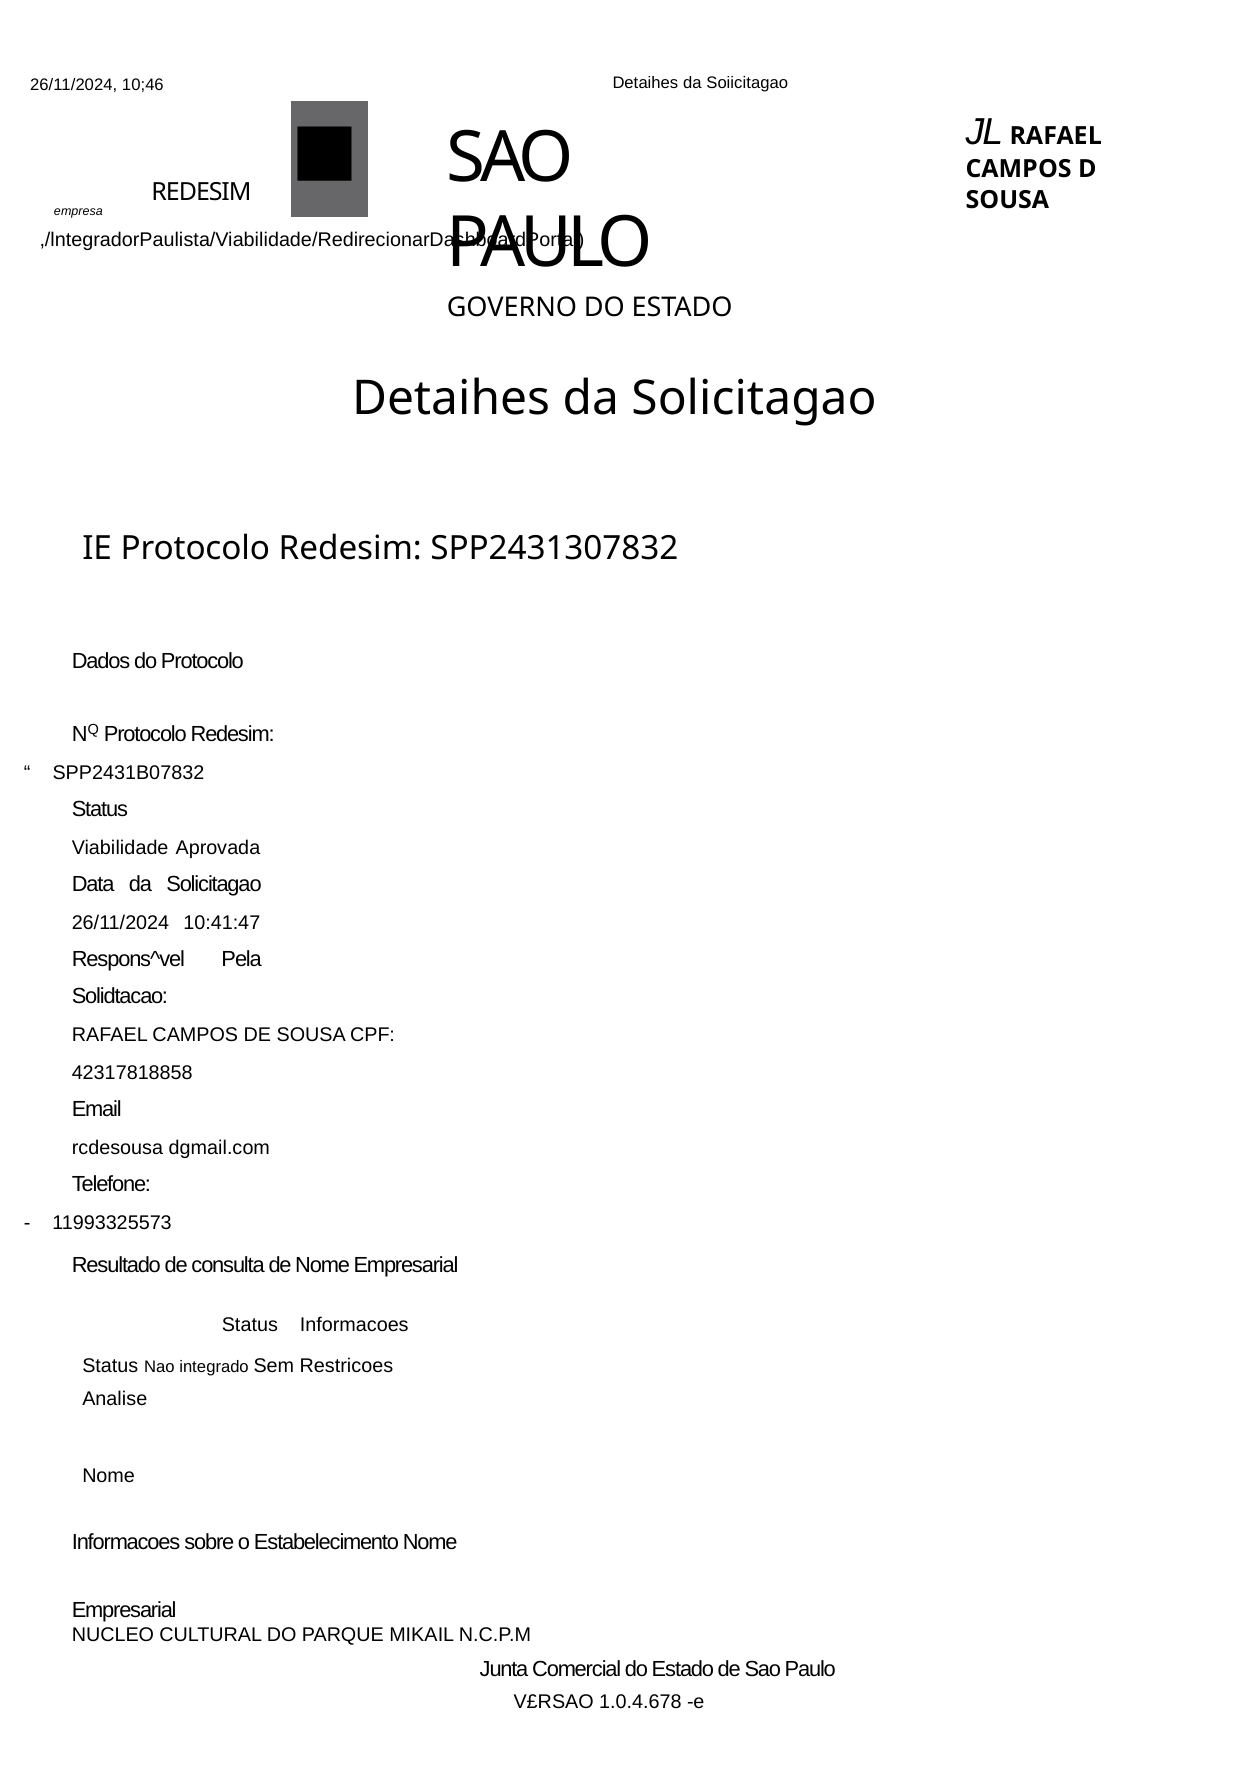

Detaihes da Soiicitagao
26/11/2024, 10;46
■
SAO PAULO
GOVERNO DO ESTADO
JL RAFAEL
CAMPOS D
SOUSA
REDESIM
empresa
,/lntegradorPaulista/Viabilidade/RedirecionarDashboardPortal)
Detaihes da Solicitagao
IE Protocolo Redesim: SPP2431307832
Dados do Protocolo
NQ Protocolo Redesim:
“ SPP2431B07832
Status
Viabilidade Aprovada Data da Solicitagao 26/11/2024 10:41:47 Respons^vel Pela Solidtacao:
RAFAEL CAMPOS DE SOUSA CPF:
42317818858
Email
rcdesousa dgmail.com
Telefone:
- 11993325573
Resultado de consulta de Nome Empresarial
Status Informacoes
Status Nao integrado Sem Restricoes
Analise
Nome
Informacoes sobre o Estabelecimento Nome Empresarial
NUCLEO CULTURAL DO PARQUE MIKAIL N.C.P.M
Junta Comercial do Estado de Sao Paulo
V£RSAO 1.0.4.678 -e